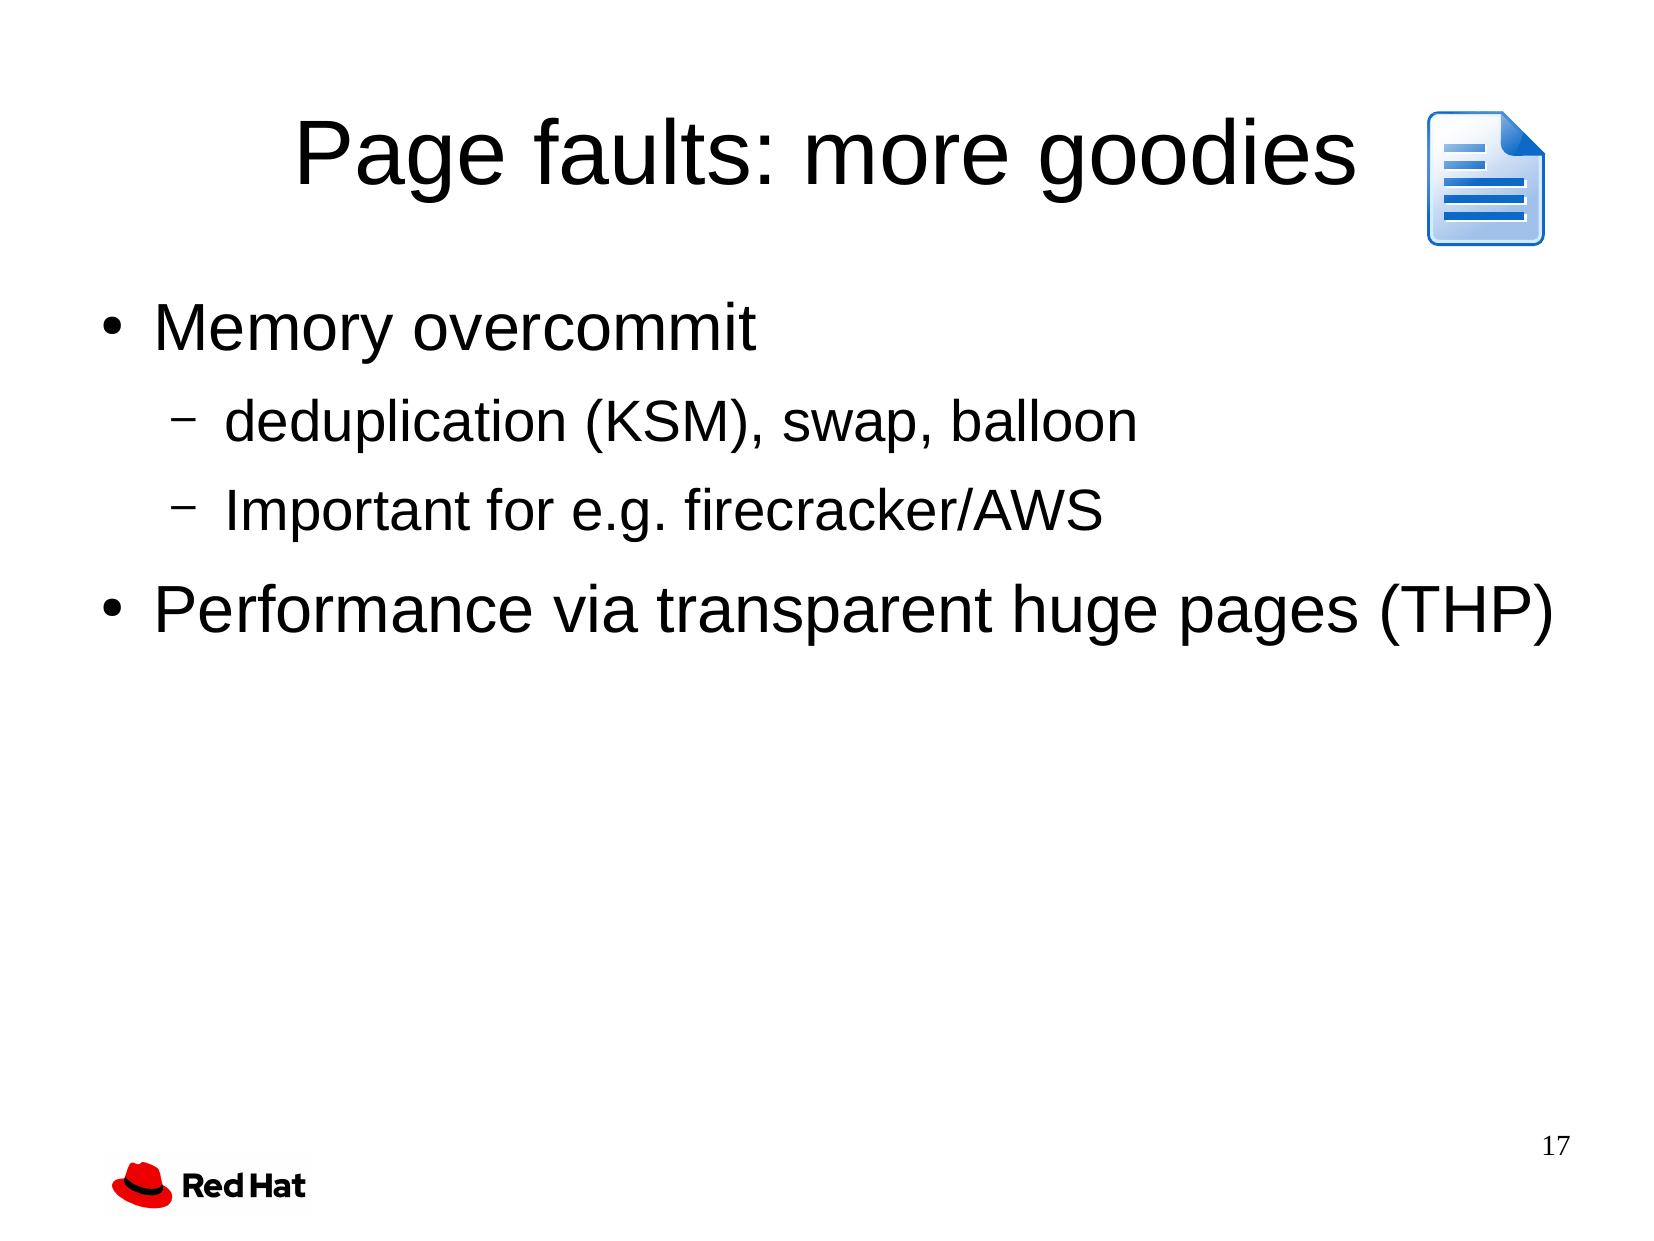

# Page faults: more goodies
Memory overcommit
deduplication (KSM), swap, balloon
Important for e.g. firecracker/AWS
Performance via transparent huge pages (THP)
17